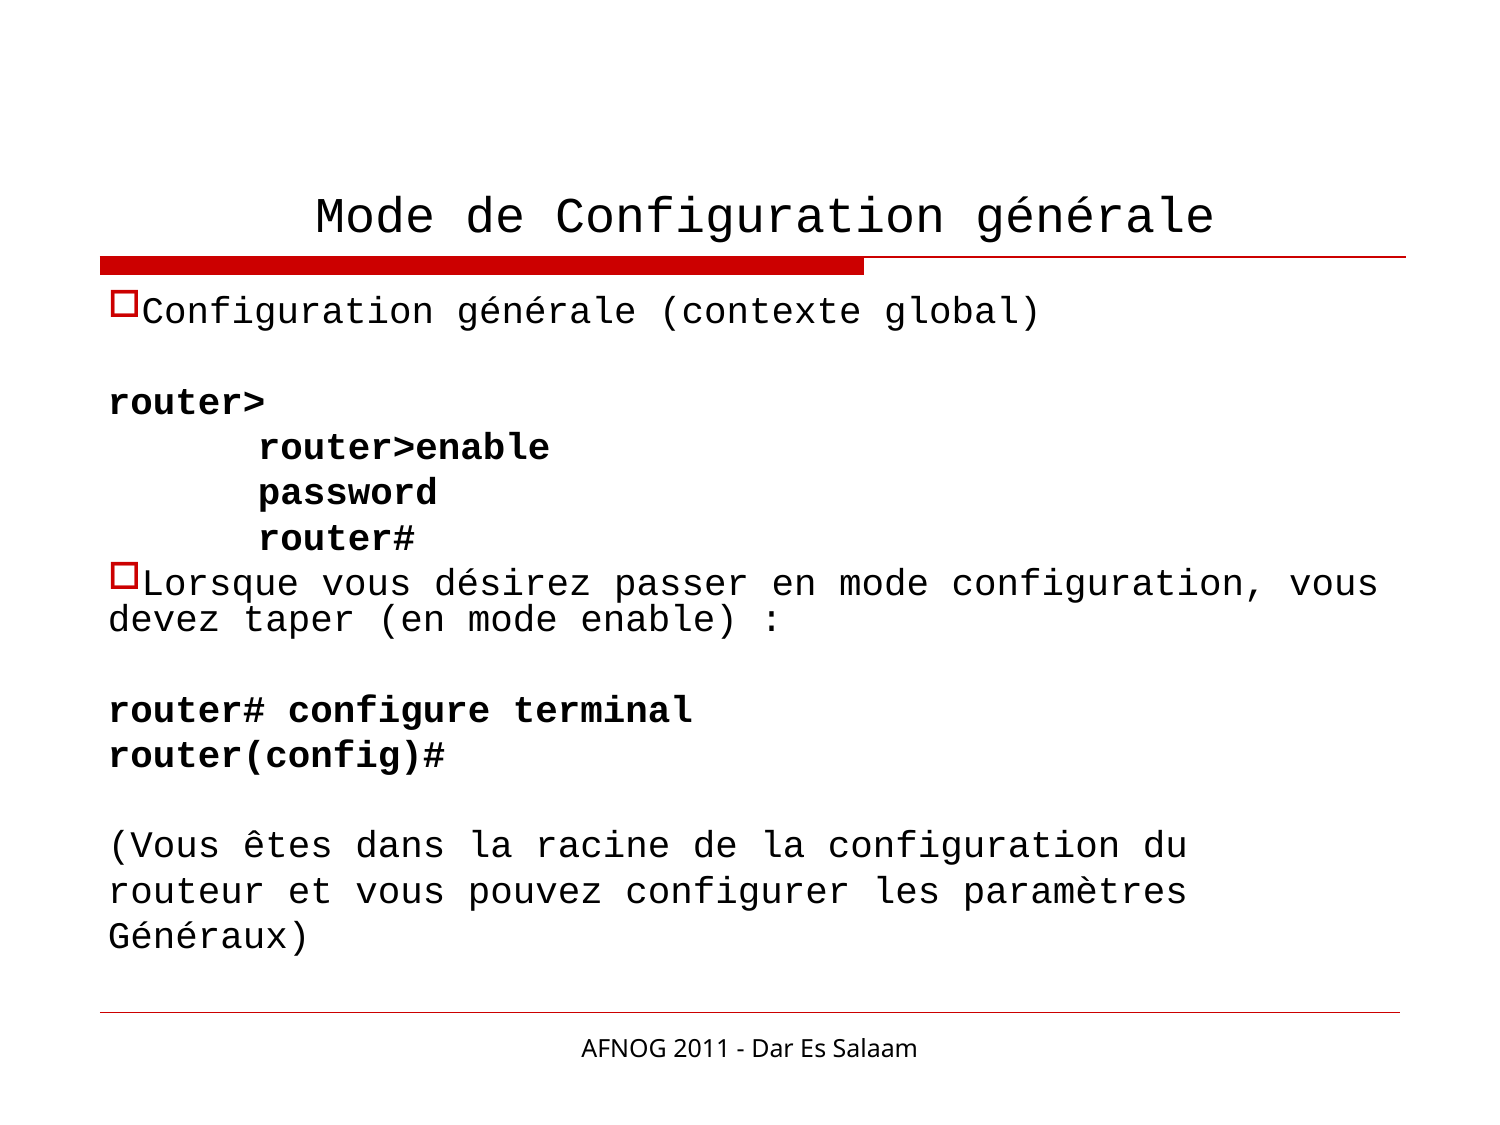

# Mode de Configuration générale
Configuration générale (contexte global)
router>
	router>enable
	password
	router#
Lorsque vous désirez passer en mode configuration, vous devez taper (en mode enable) :
router# configure terminal
router(config)#
(Vous êtes dans la racine de la configuration du
routeur et vous pouvez configurer les paramètres
Généraux)
AFNOG 2011 - Dar Es Salaam